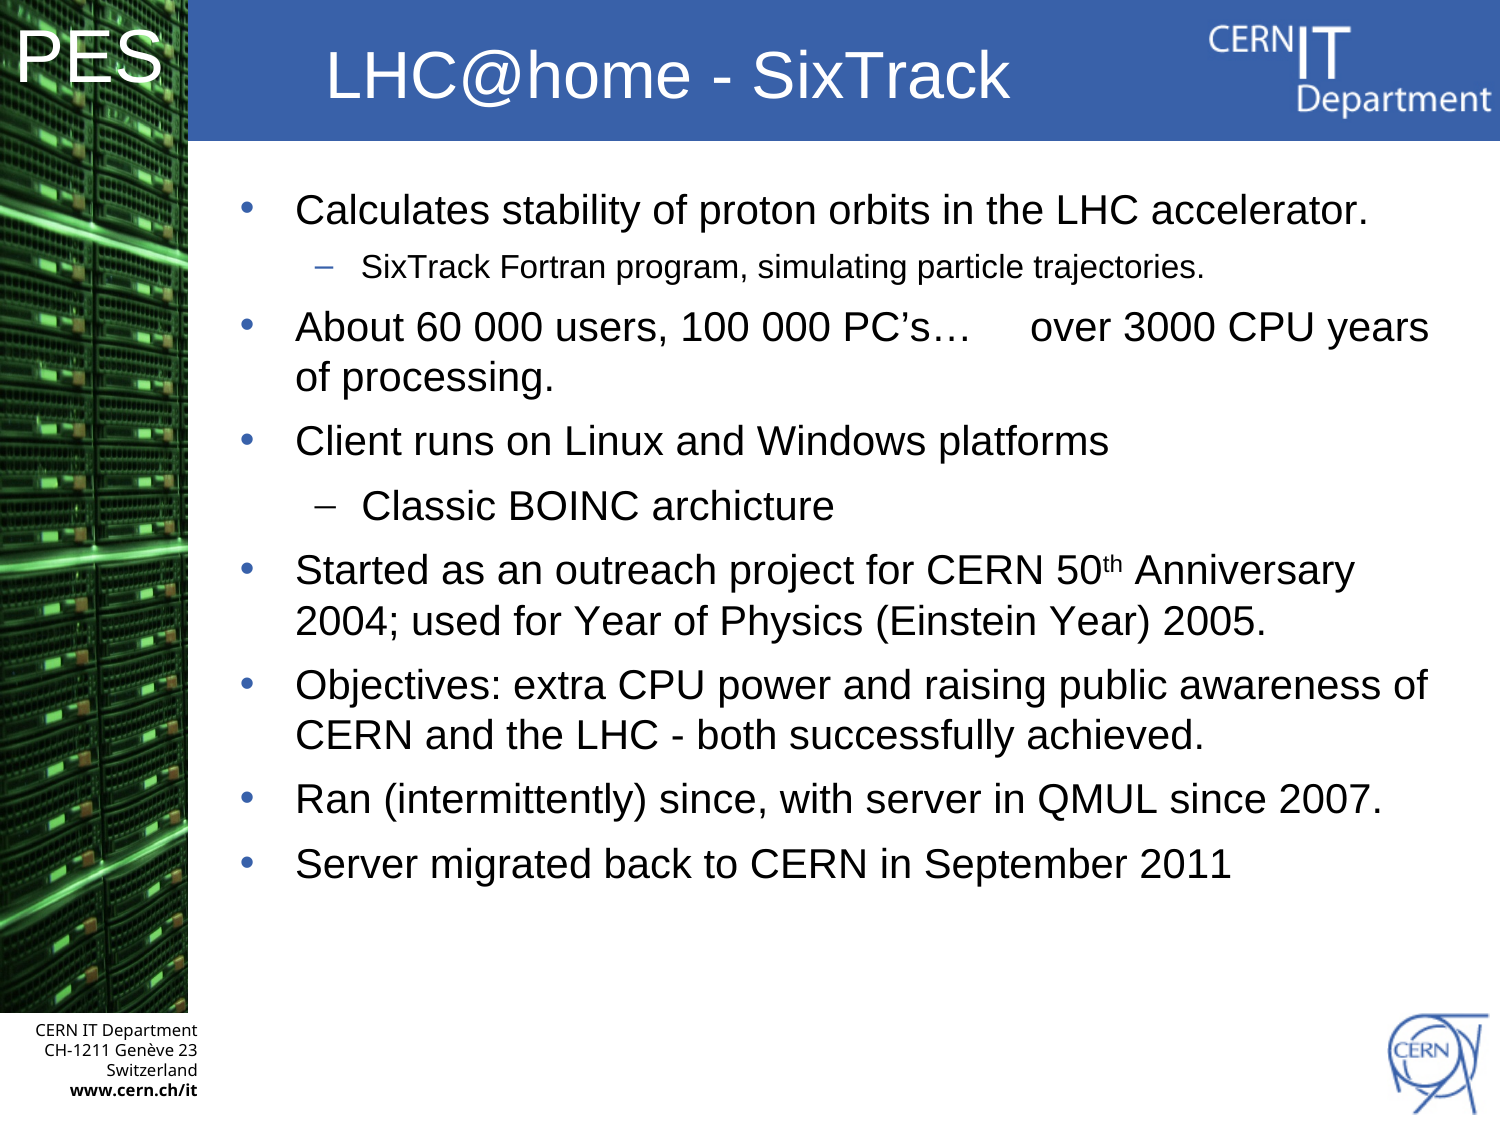

LHC@home - SixTrack
Calculates stability of proton orbits in the LHC accelerator.
SixTrack Fortran program, simulating particle trajectories.
About 60 000 users, 100 000 PC’s… over 3000 CPU years of processing.
Client runs on Linux and Windows platforms
Classic BOINC archicture
Started as an outreach project for CERN 50th Anniversary 2004; used for Year of Physics (Einstein Year) 2005.
Objectives: extra CPU power and raising public awareness of CERN and the LHC - both successfully achieved.
Ran (intermittently) since, with server in QMUL since 2007.
Server migrated back to CERN in September 2011